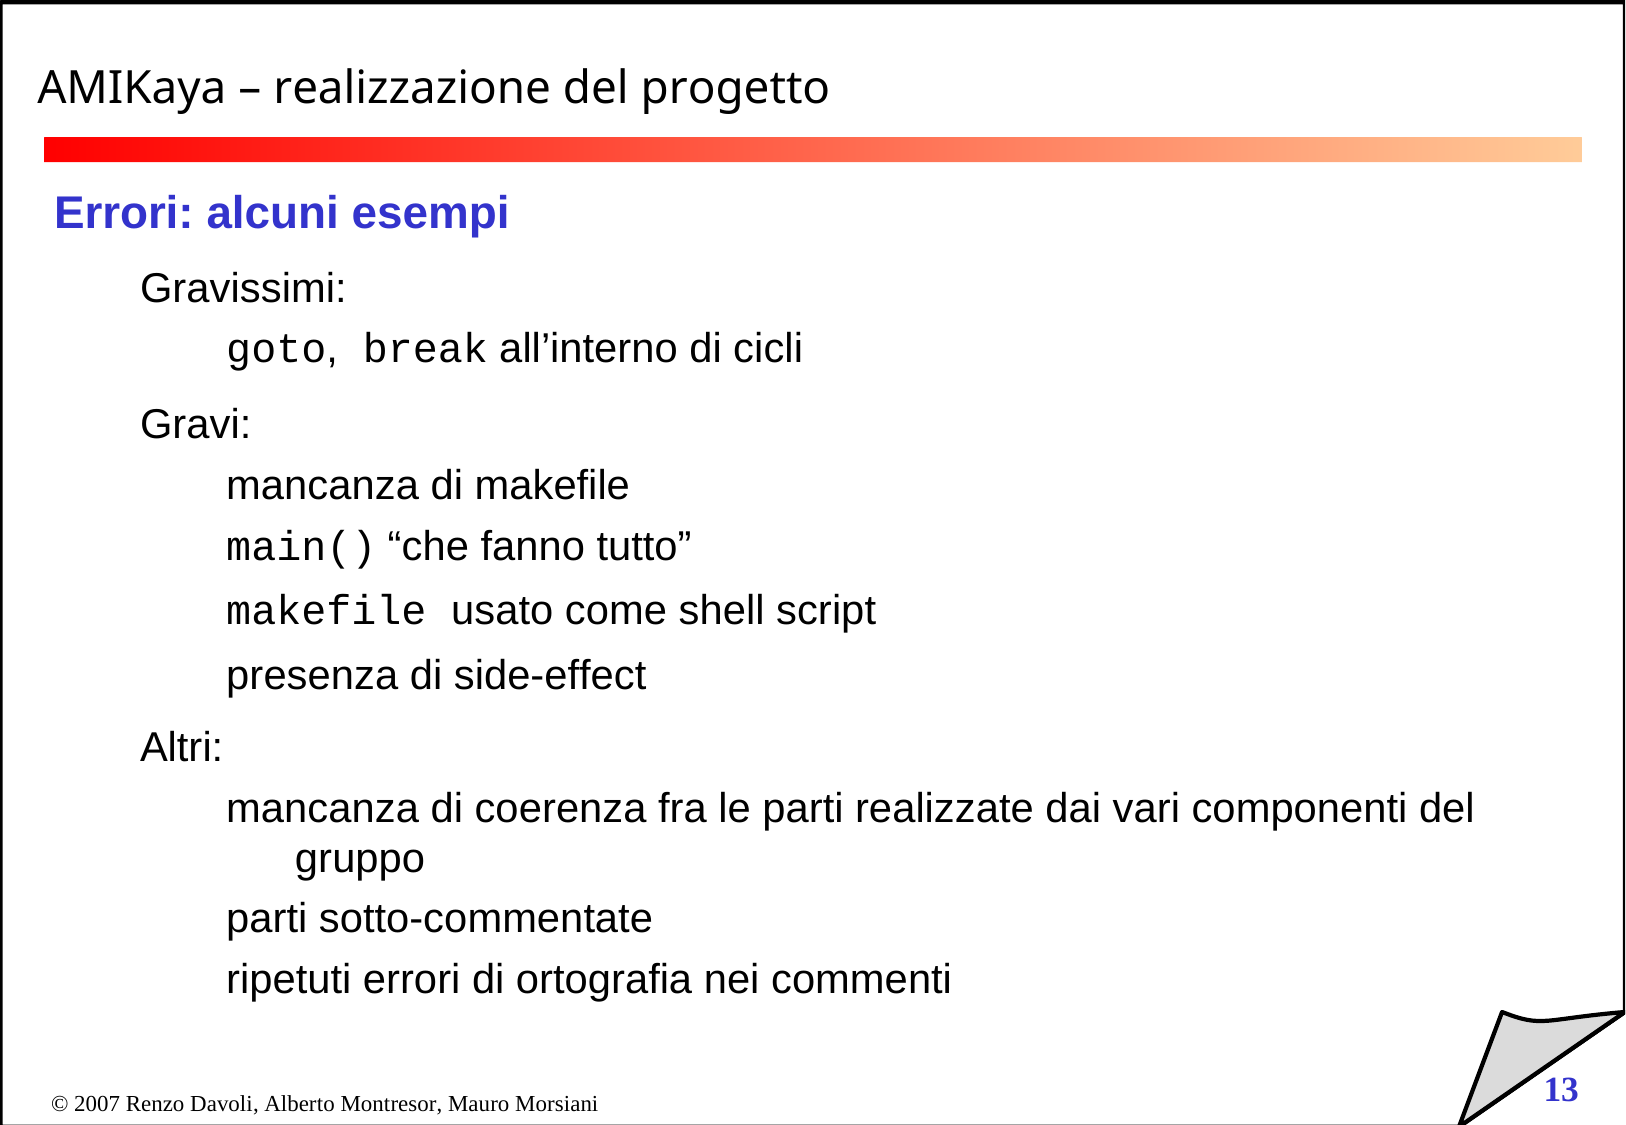

# AMIKaya – realizzazione del progetto
Errori: alcuni esempi
Gravissimi:
goto, break all’interno di cicli
Gravi:
mancanza di makefile
main() “che fanno tutto”
makefile usato come shell script
presenza di side-effect
Altri:
mancanza di coerenza fra le parti realizzate dai vari componenti del gruppo
parti sotto-commentate
ripetuti errori di ortografia nei commenti